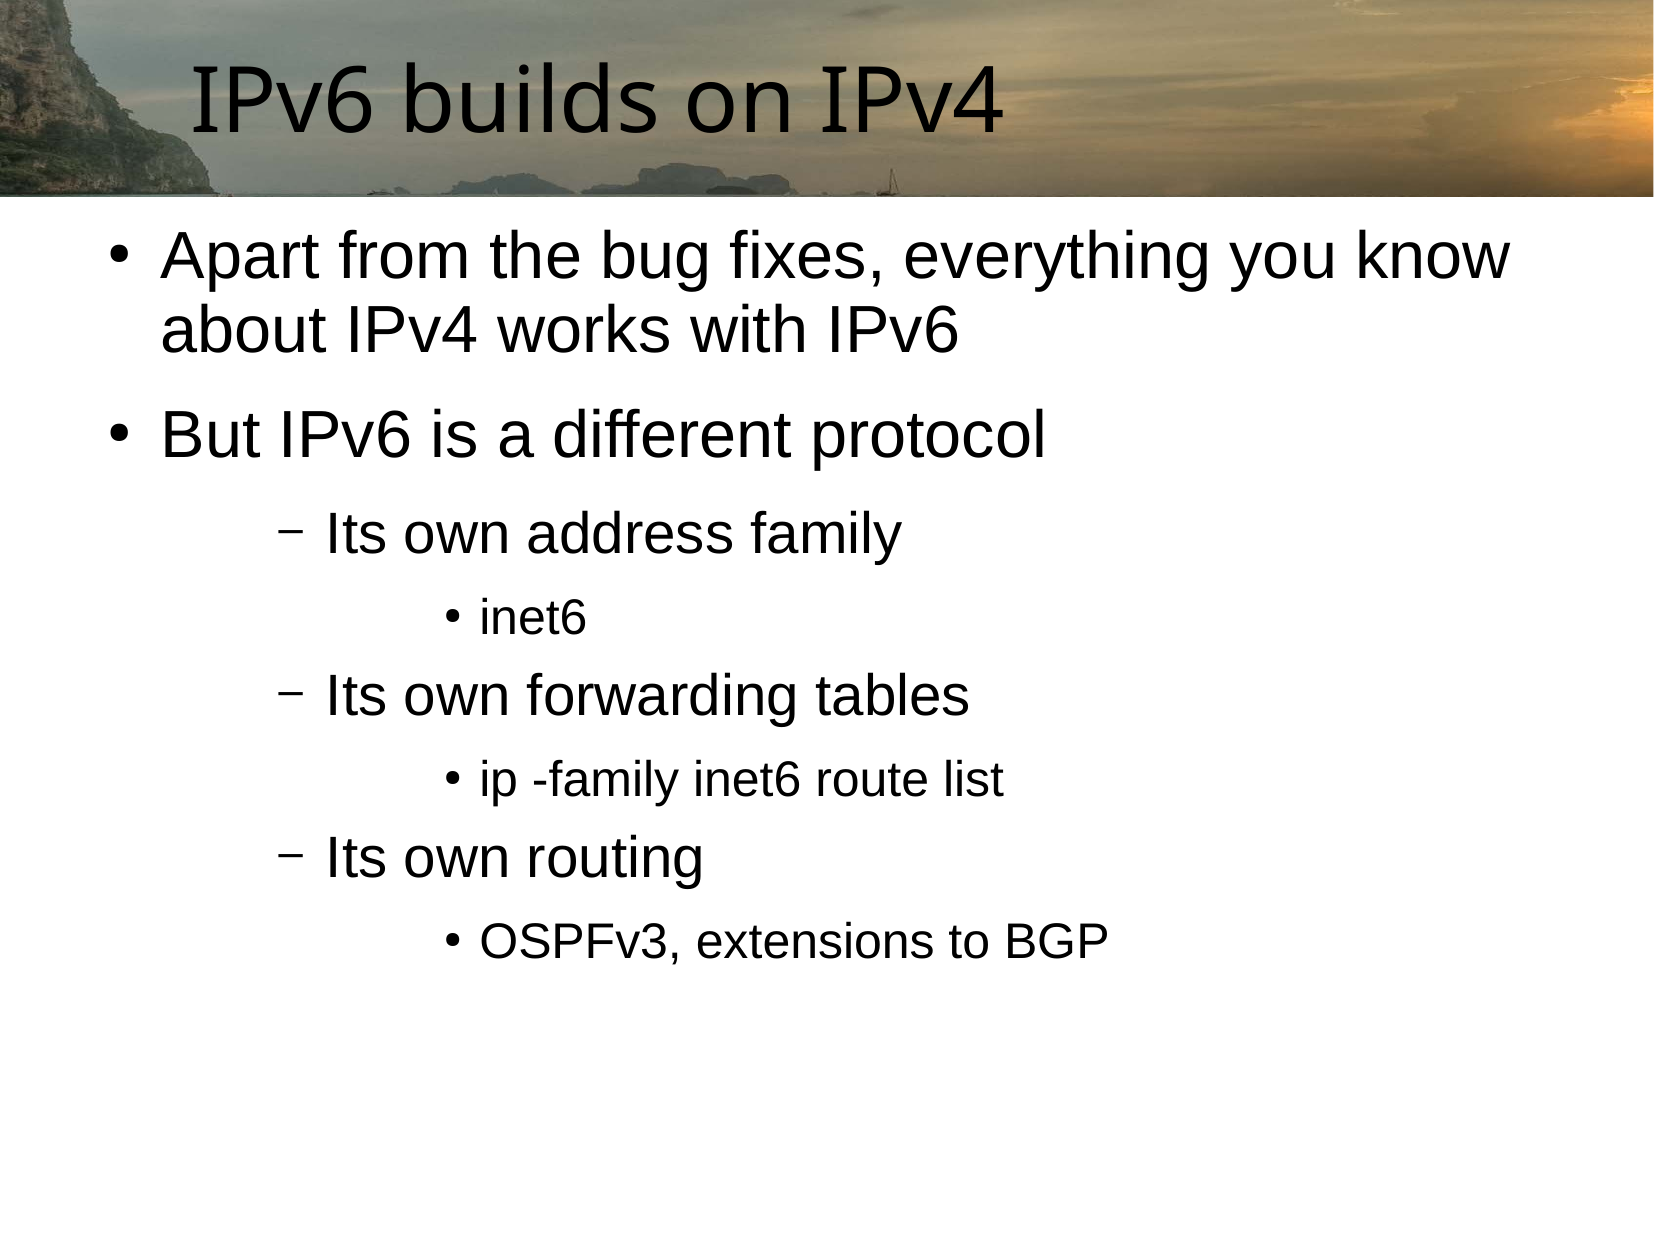

# IPv6 builds on IPv4
Apart from the bug fixes, everything you know about IPv4 works with IPv6
But IPv6 is a different protocol
Its own address family
inet6
Its own forwarding tables
ip -family inet6 route list
Its own routing
OSPFv3, extensions to BGP